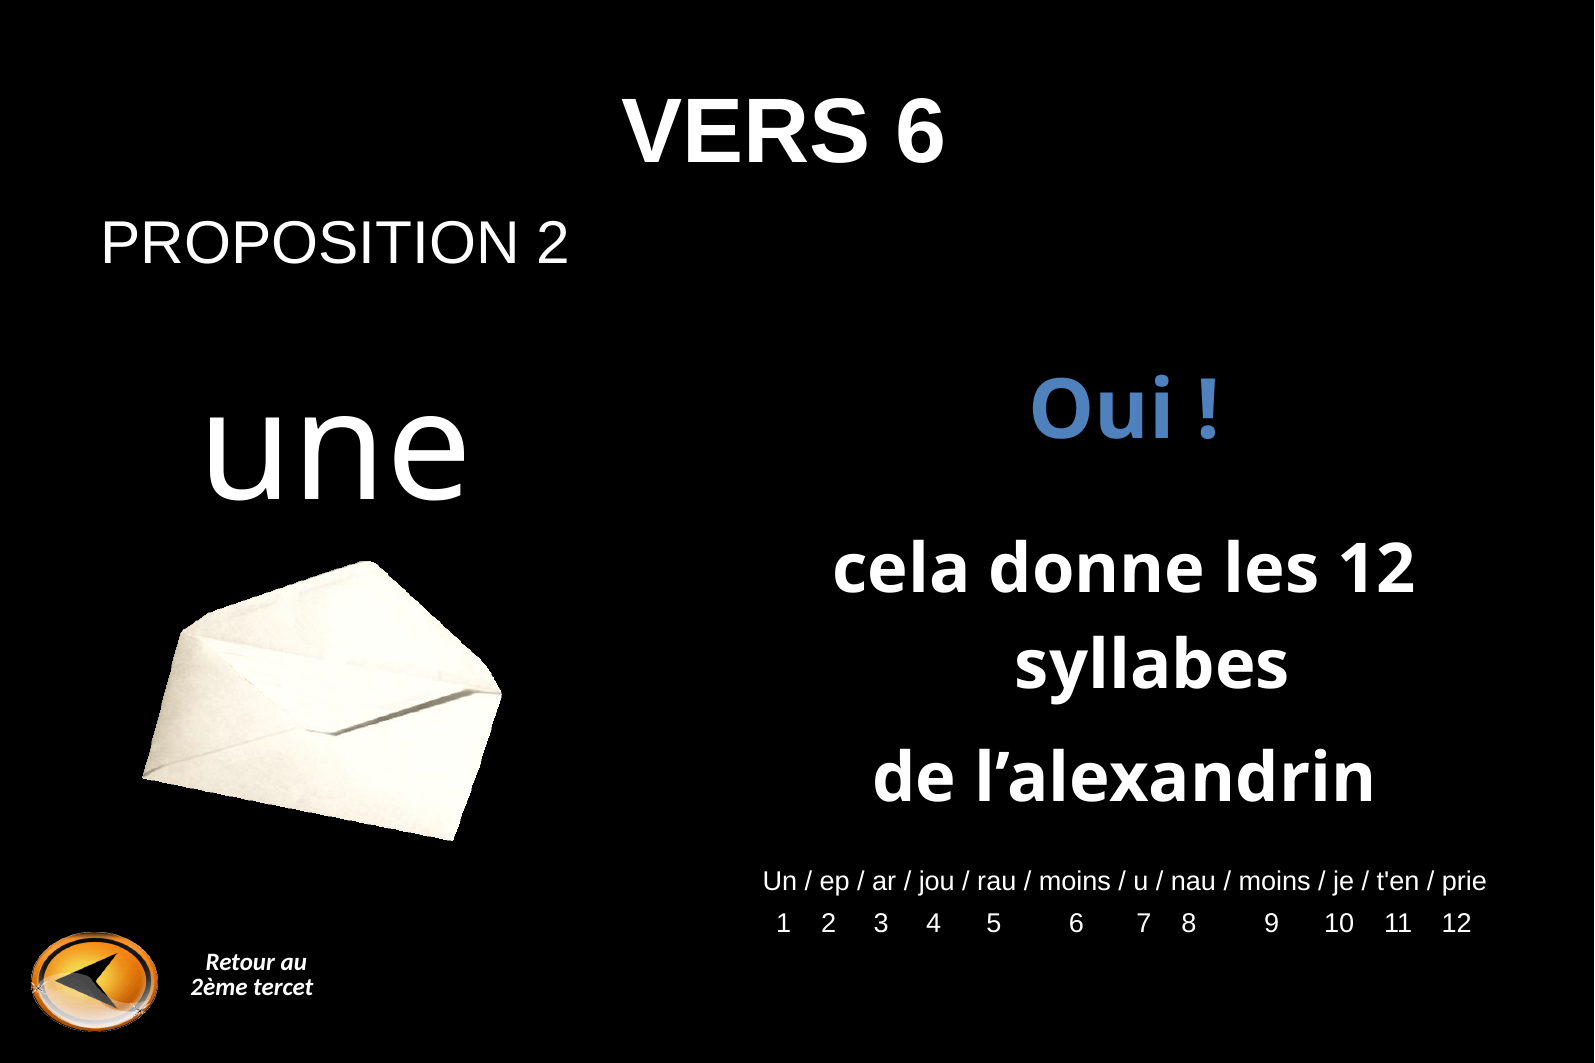

# VERS 6
PROPOSITION 2
une
Oui !
cela donne les 12 syllabes
de l’alexandrin
Un / ep / ar / jou / rau / moins / u / nau / moins / je / t'en / prie
 1 2 3 4 5 6 7 8 9 10 11 12
Retour au 2ème tercet